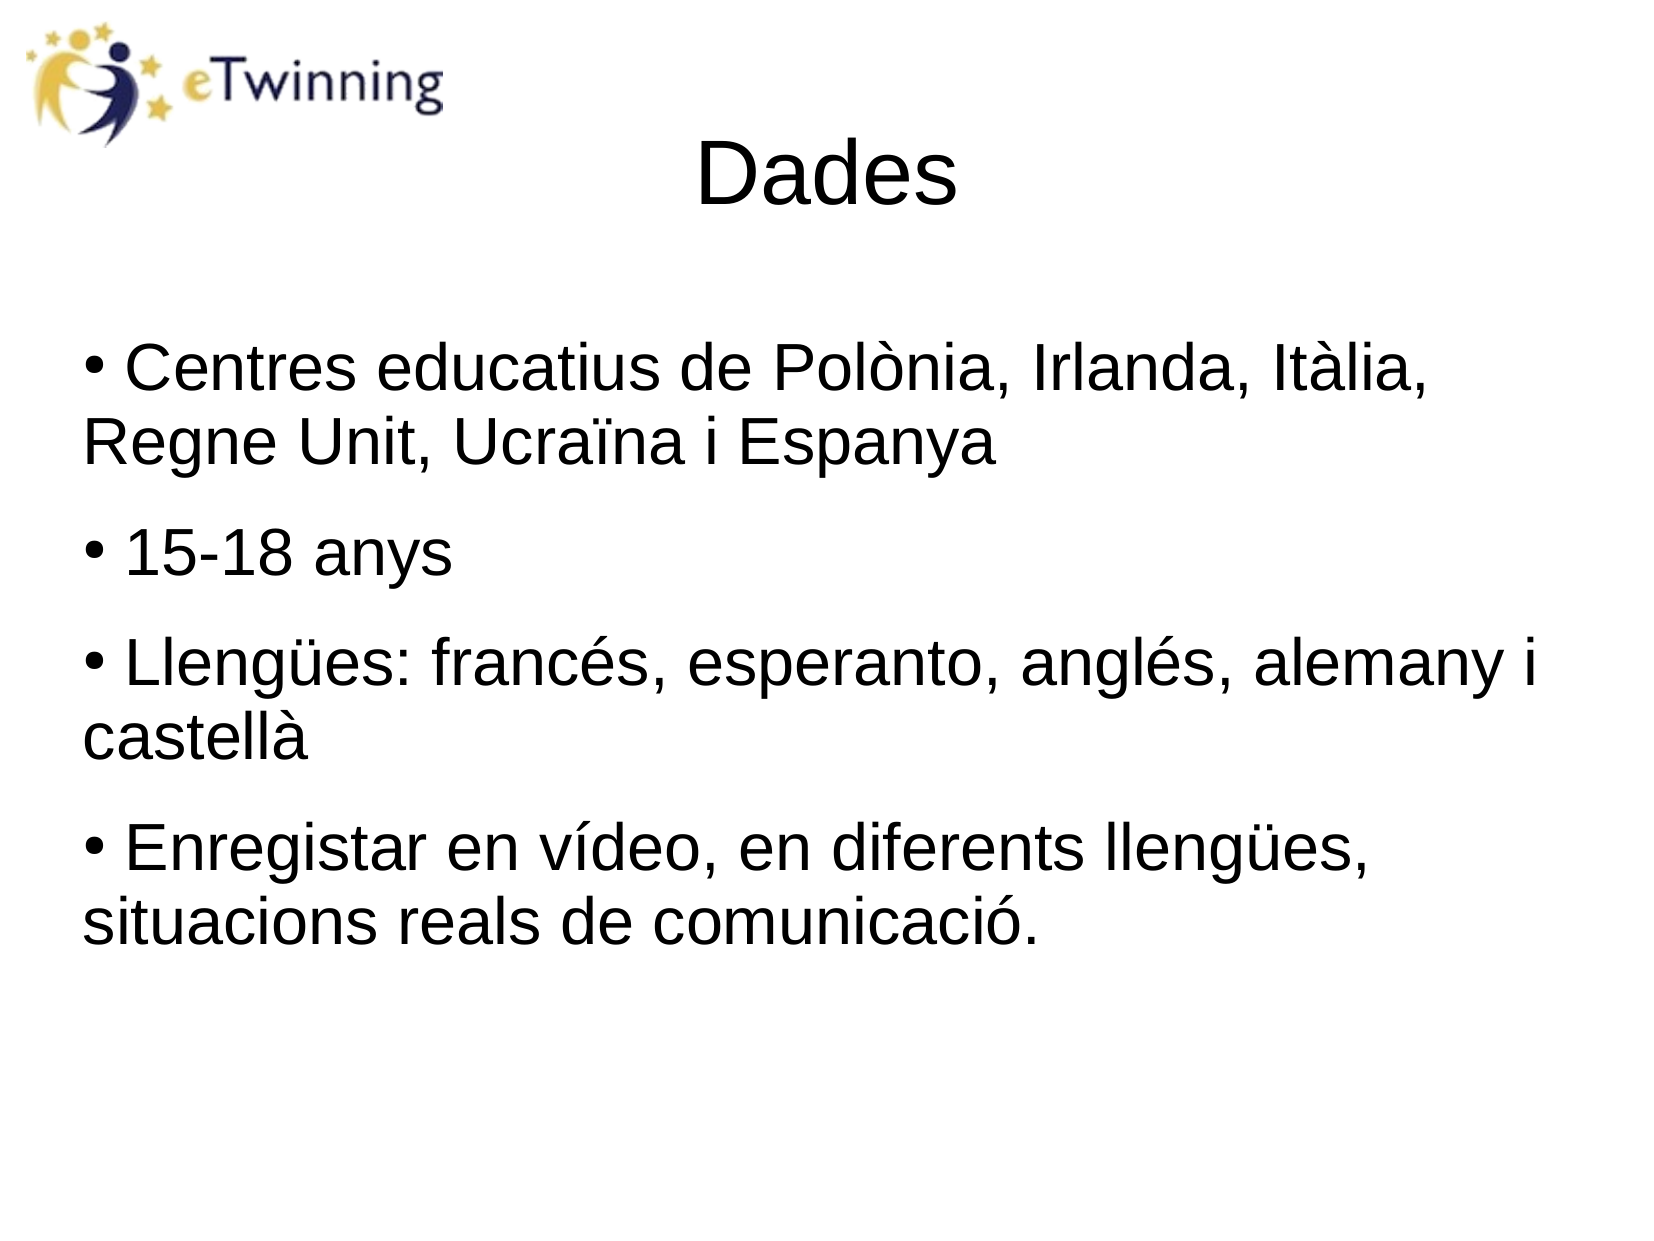

# Dades
 Centres educatius de Polònia, Irlanda, Itàlia, Regne Unit, Ucraïna i Espanya
 15-18 anys
 Llengües: francés, esperanto, anglés, alemany i castellà
 Enregistar en vídeo, en diferents llengües, situacions reals de comunicació.